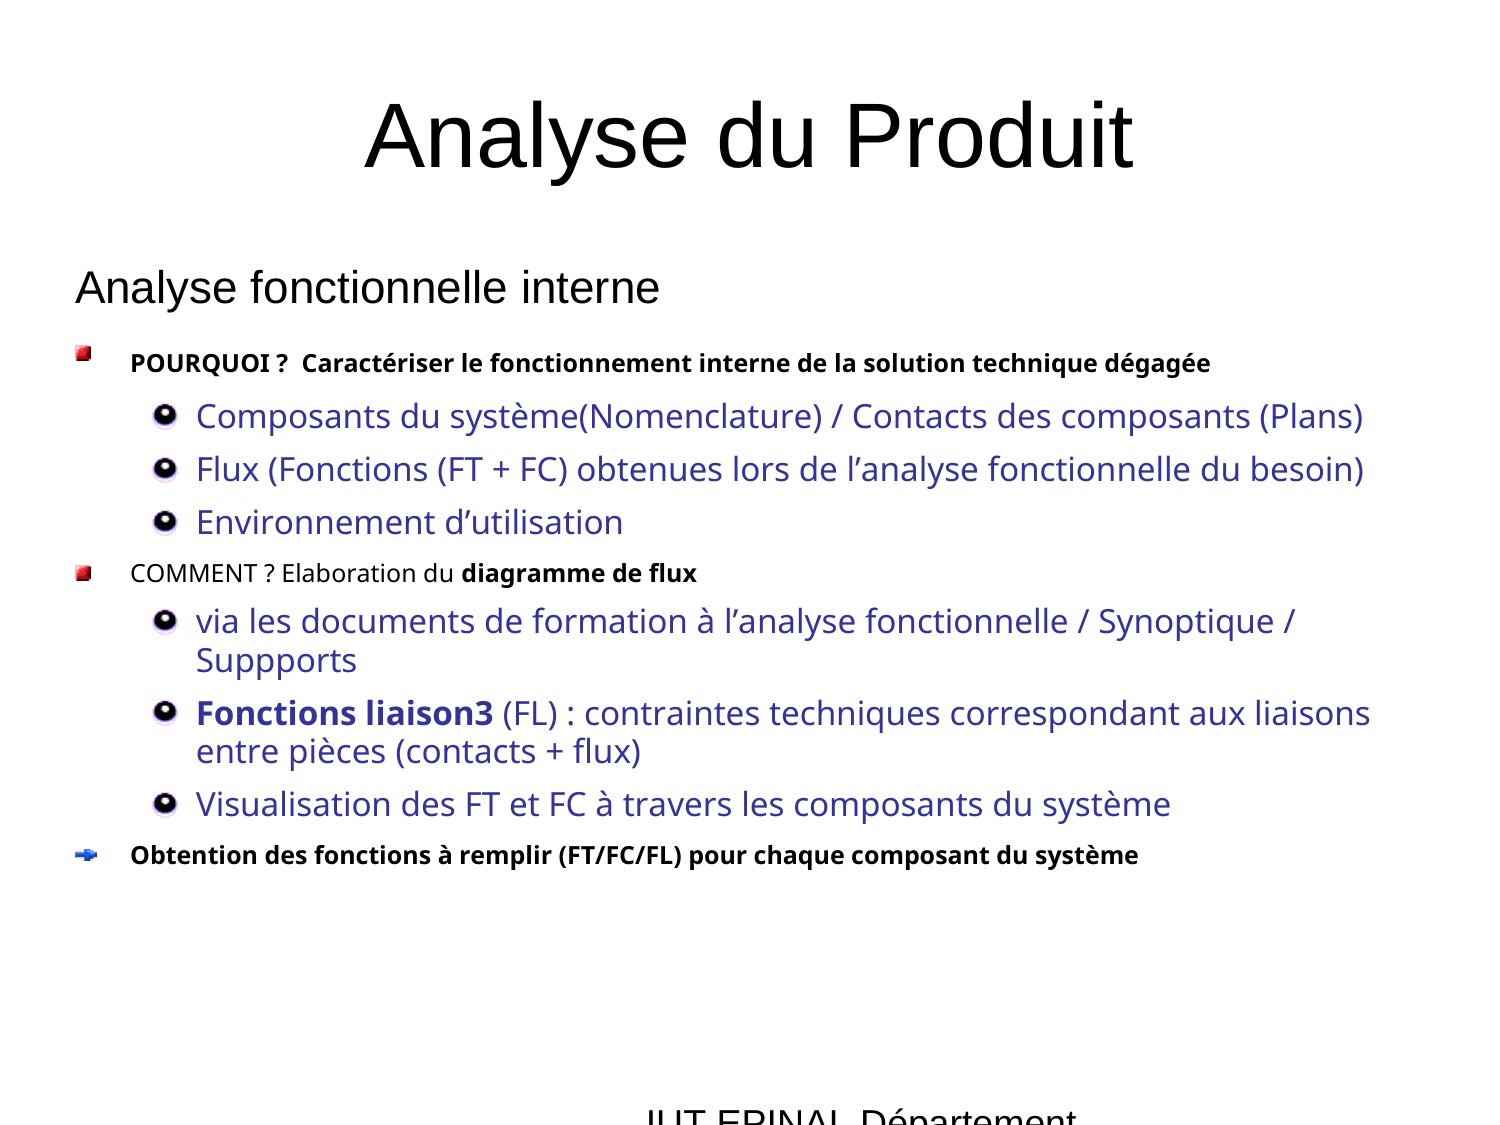

# Analyse du Produit
Analyse fonctionnelle interne
POURQUOI ? Caractériser le fonctionnement interne de la solution technique dégagée
Composants du système(Nomenclature) / Contacts des composants (Plans)
Flux (Fonctions (FT + FC) obtenues lors de l’analyse fonctionnelle du besoin)
Environnement d’utilisation
COMMENT ? Elaboration du diagramme de flux
via les documents de formation à l’analyse fonctionnelle / Synoptique / Suppports
Fonctions liaison3 (FL) : contraintes techniques correspondant aux liaisons entre pièces (contacts + flux)
Visualisation des FT et FC à travers les composants du système
Obtention des fonctions à remplir (FT/FC/FL) pour chaque composant du système